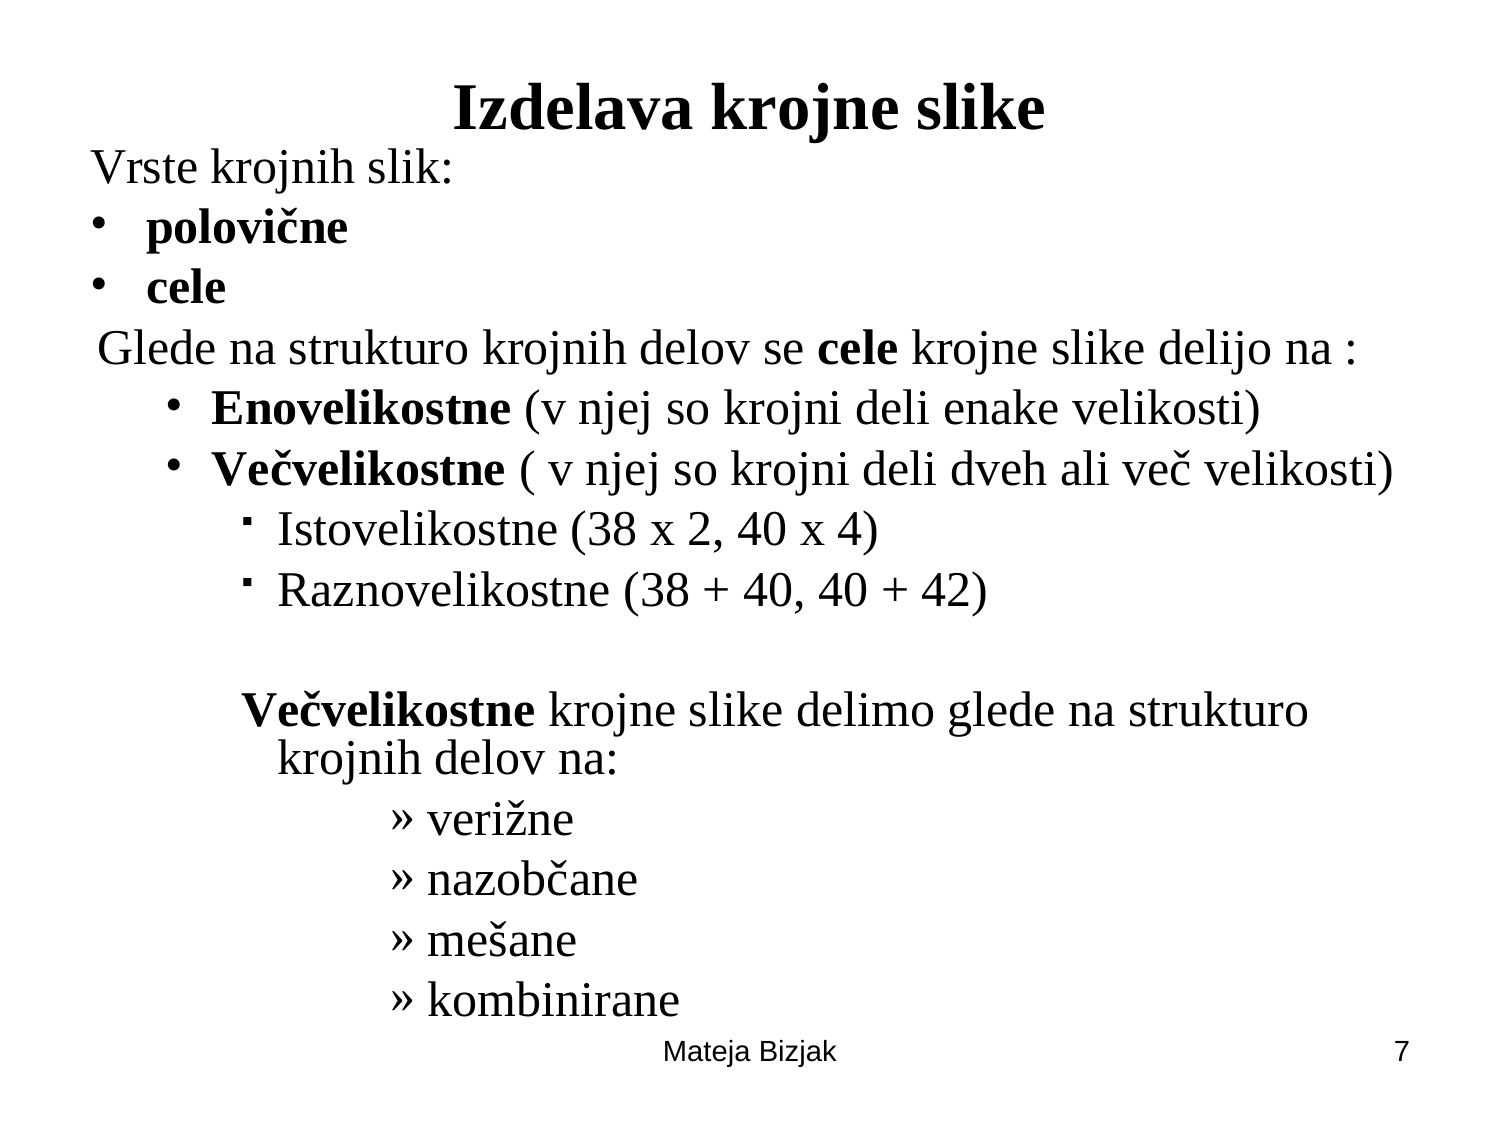

# Izdelava krojne slike
Vrste krojnih slik:
polovične
cele
 Glede na strukturo krojnih delov se cele krojne slike delijo na :
Enovelikostne (v njej so krojni deli enake velikosti)
Večvelikostne ( v njej so krojni deli dveh ali več velikosti)
Istovelikostne (38 x 2, 40 x 4)
Raznovelikostne (38 + 40, 40 + 42)
Večvelikostne krojne slike delimo glede na strukturo krojnih delov na:
verižne
nazobčane
mešane
kombinirane
Mateja Bizjak